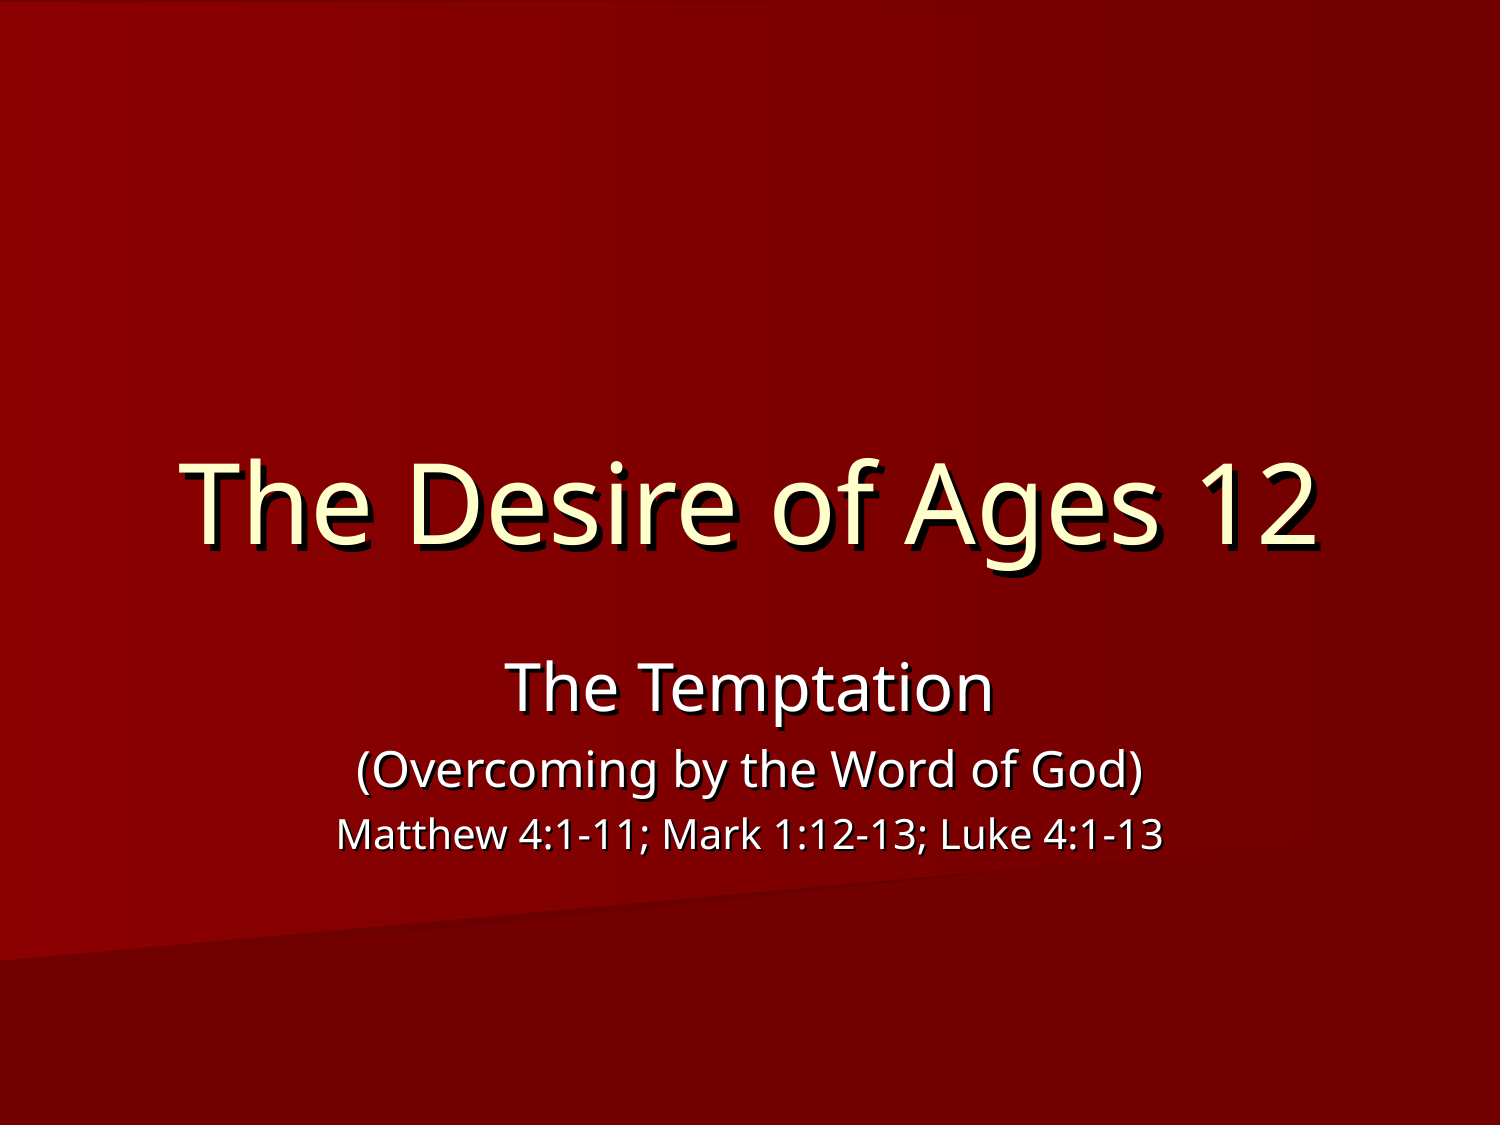

# The Desire of Ages 12
The Temptation
(Overcoming by the Word of God)
Matthew 4:1-11; Mark 1:12-13; Luke 4:1-13